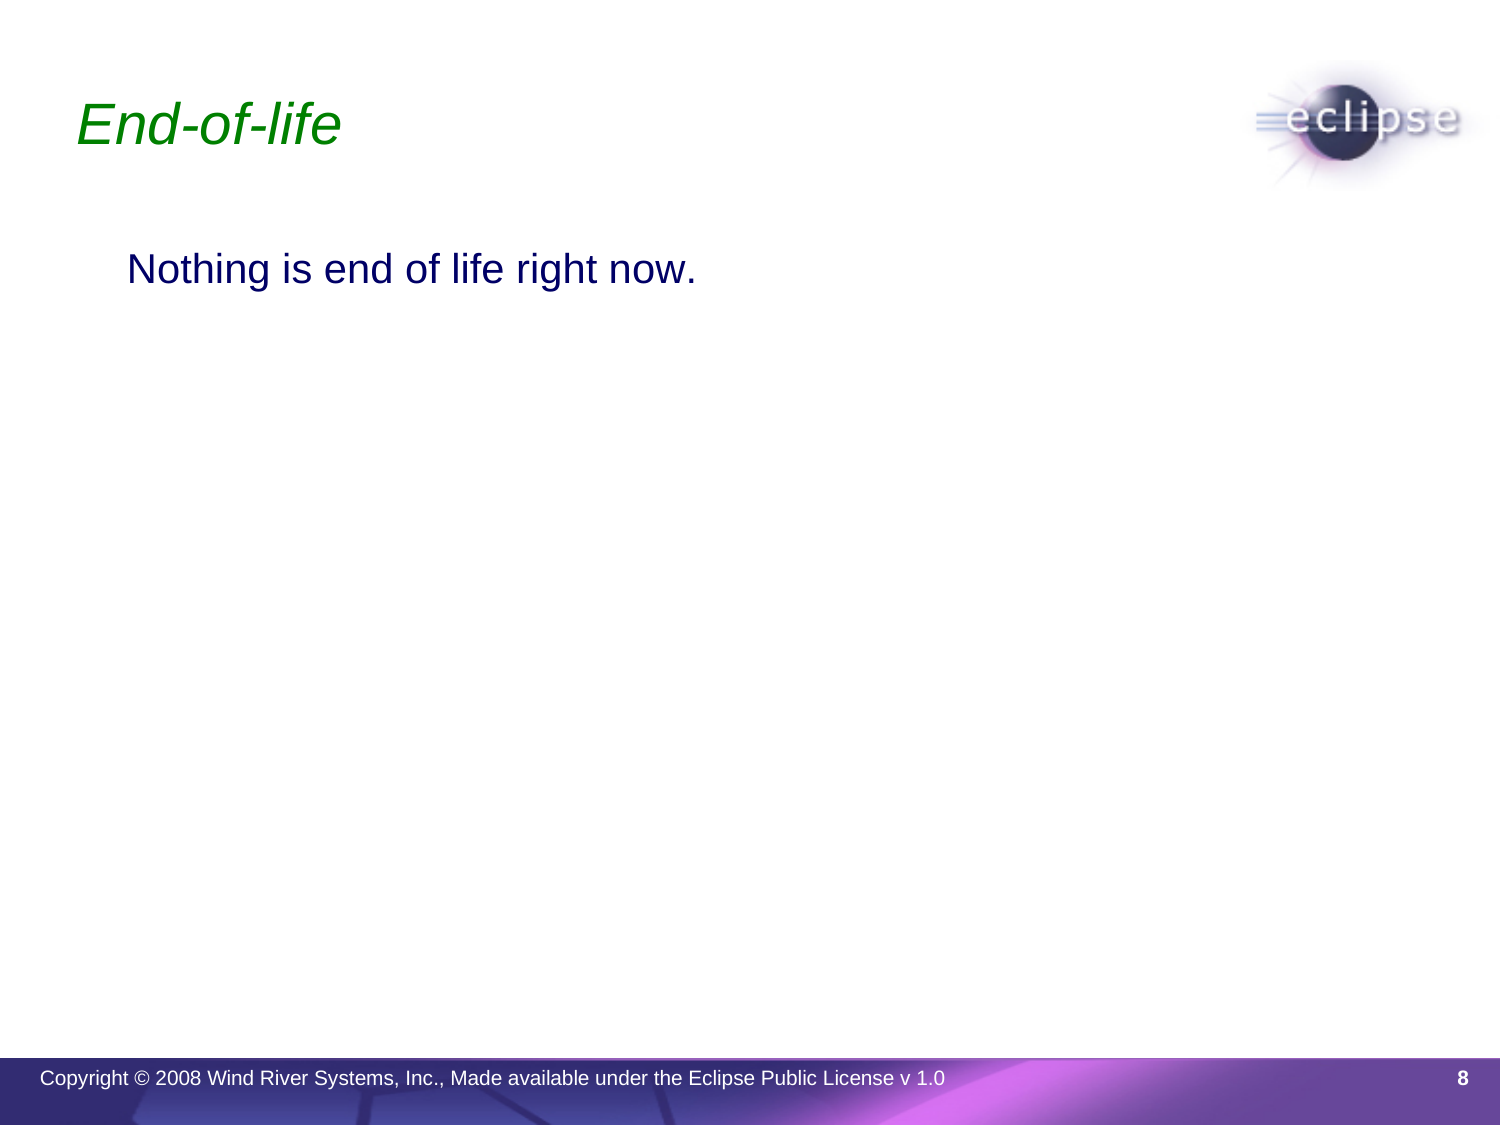

# End-of-life
Nothing is end of life right now.